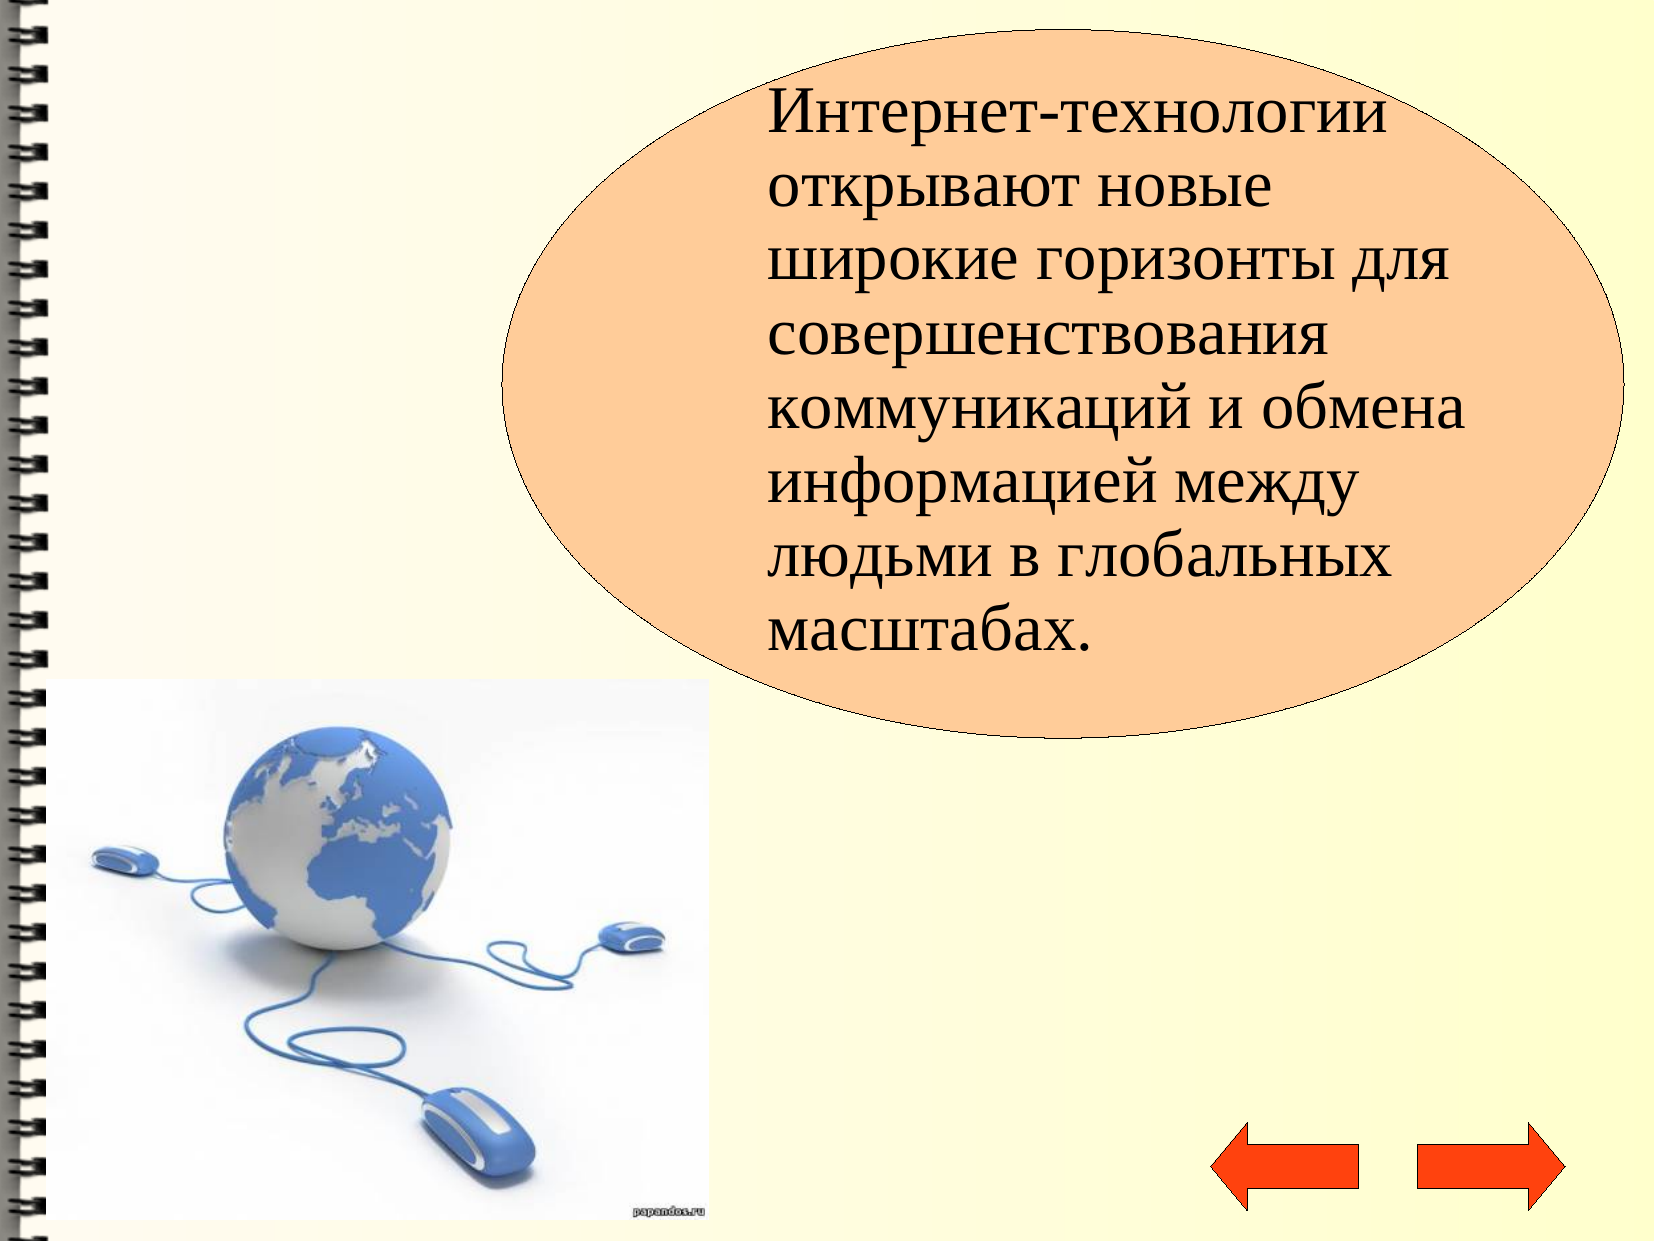

# Интернет-технологии открывают новые широкие горизонты для совершенствования коммуникаций и обмена информацией между людьми в глобальных масштабах.